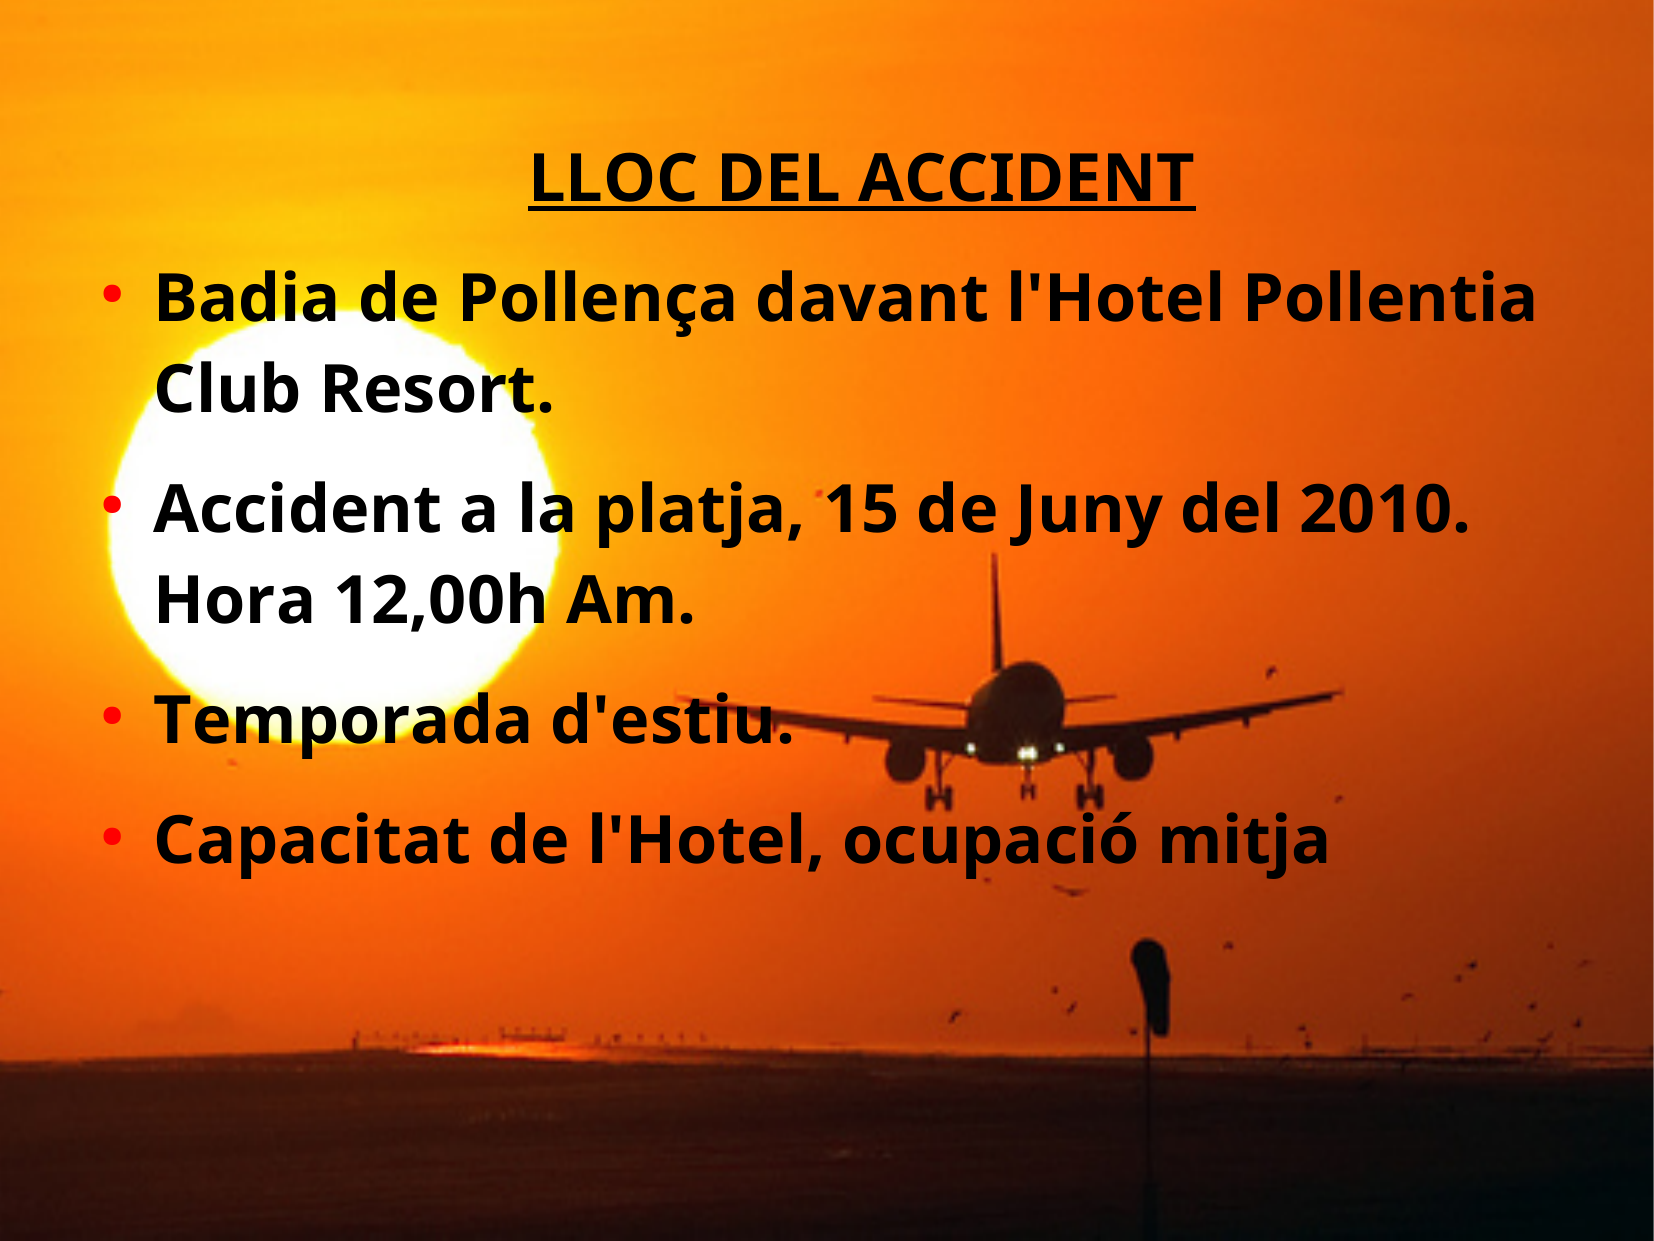

LLOC DEL ACCIDENT
Badia de Pollença davant l'Hotel Pollentia Club Resort.
Accident a la platja, 15 de Juny del 2010. Hora 12,00h Am.
Temporada d'estiu.
Capacitat de l'Hotel, ocupació mitja
#